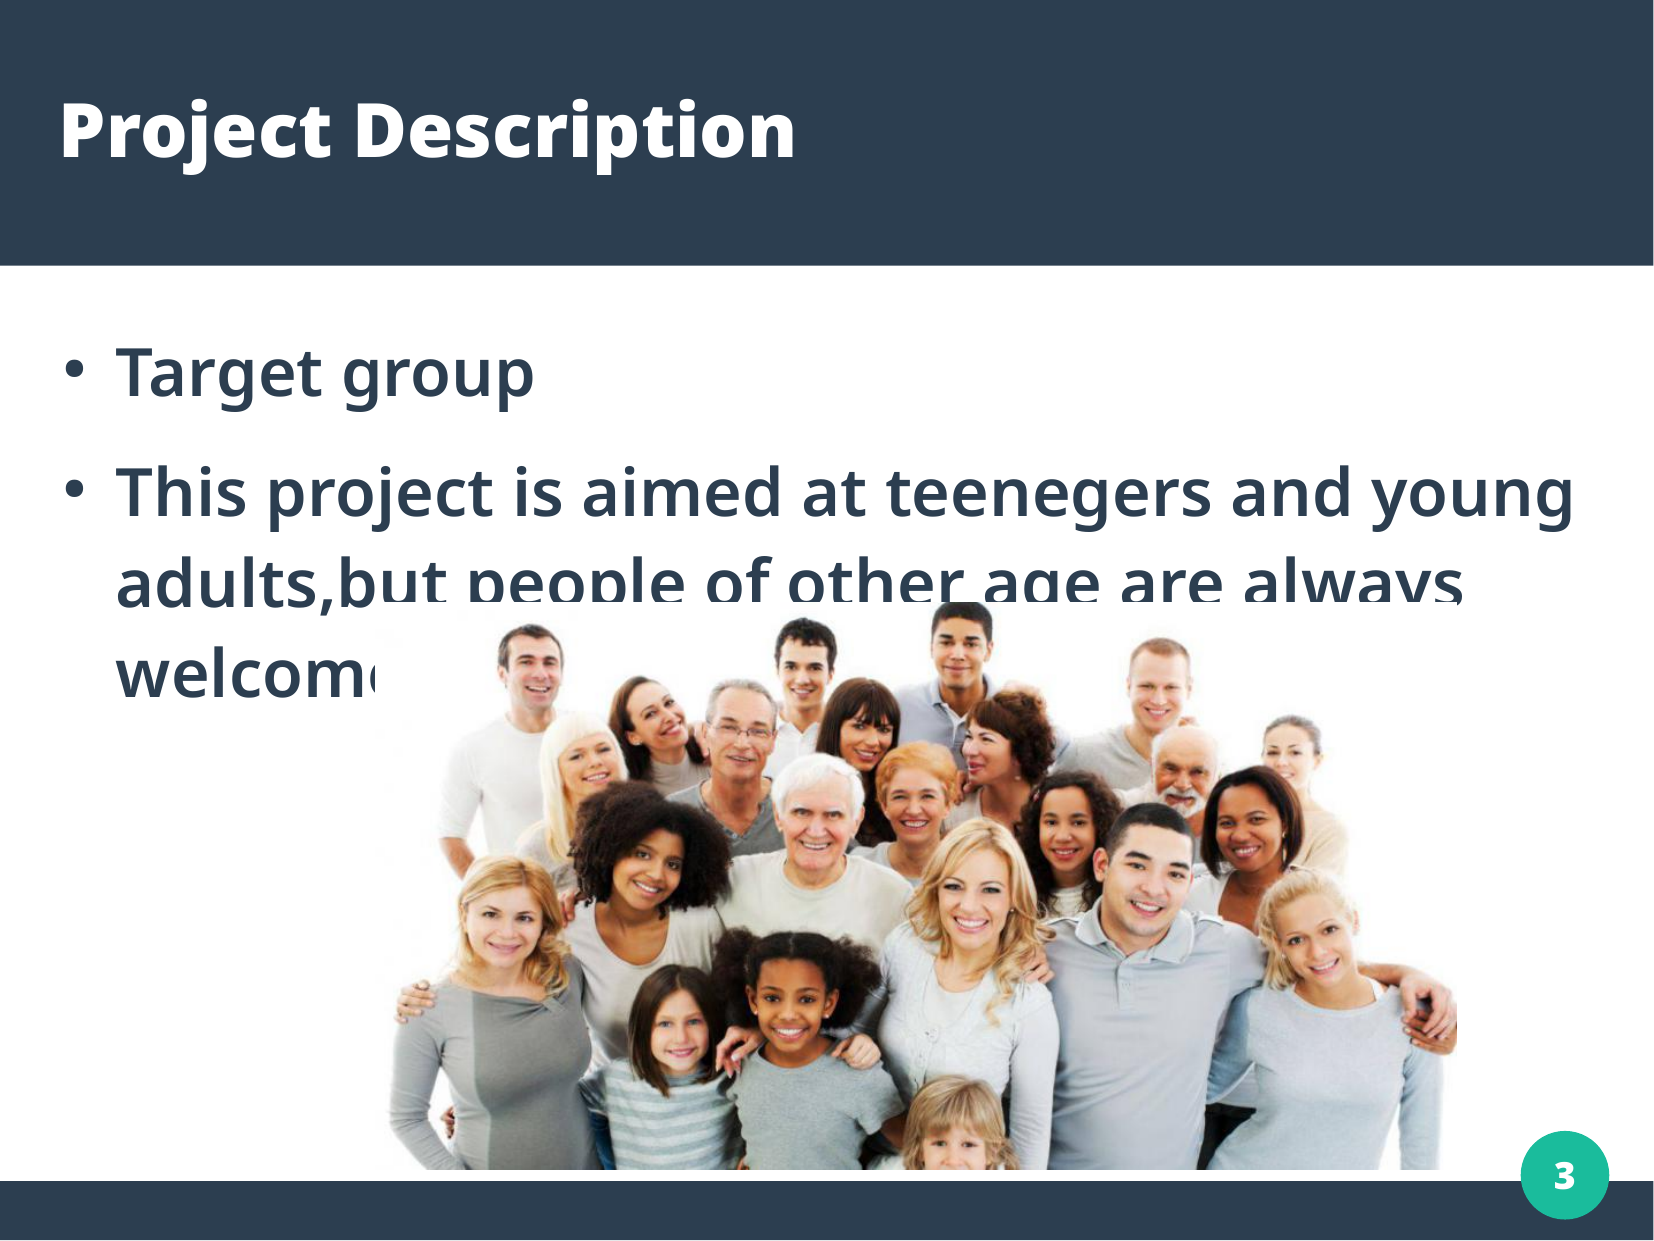

# Project Description
Target group
This project is aimed at teenegers and young adults,but people of other age are always welcome here.
3